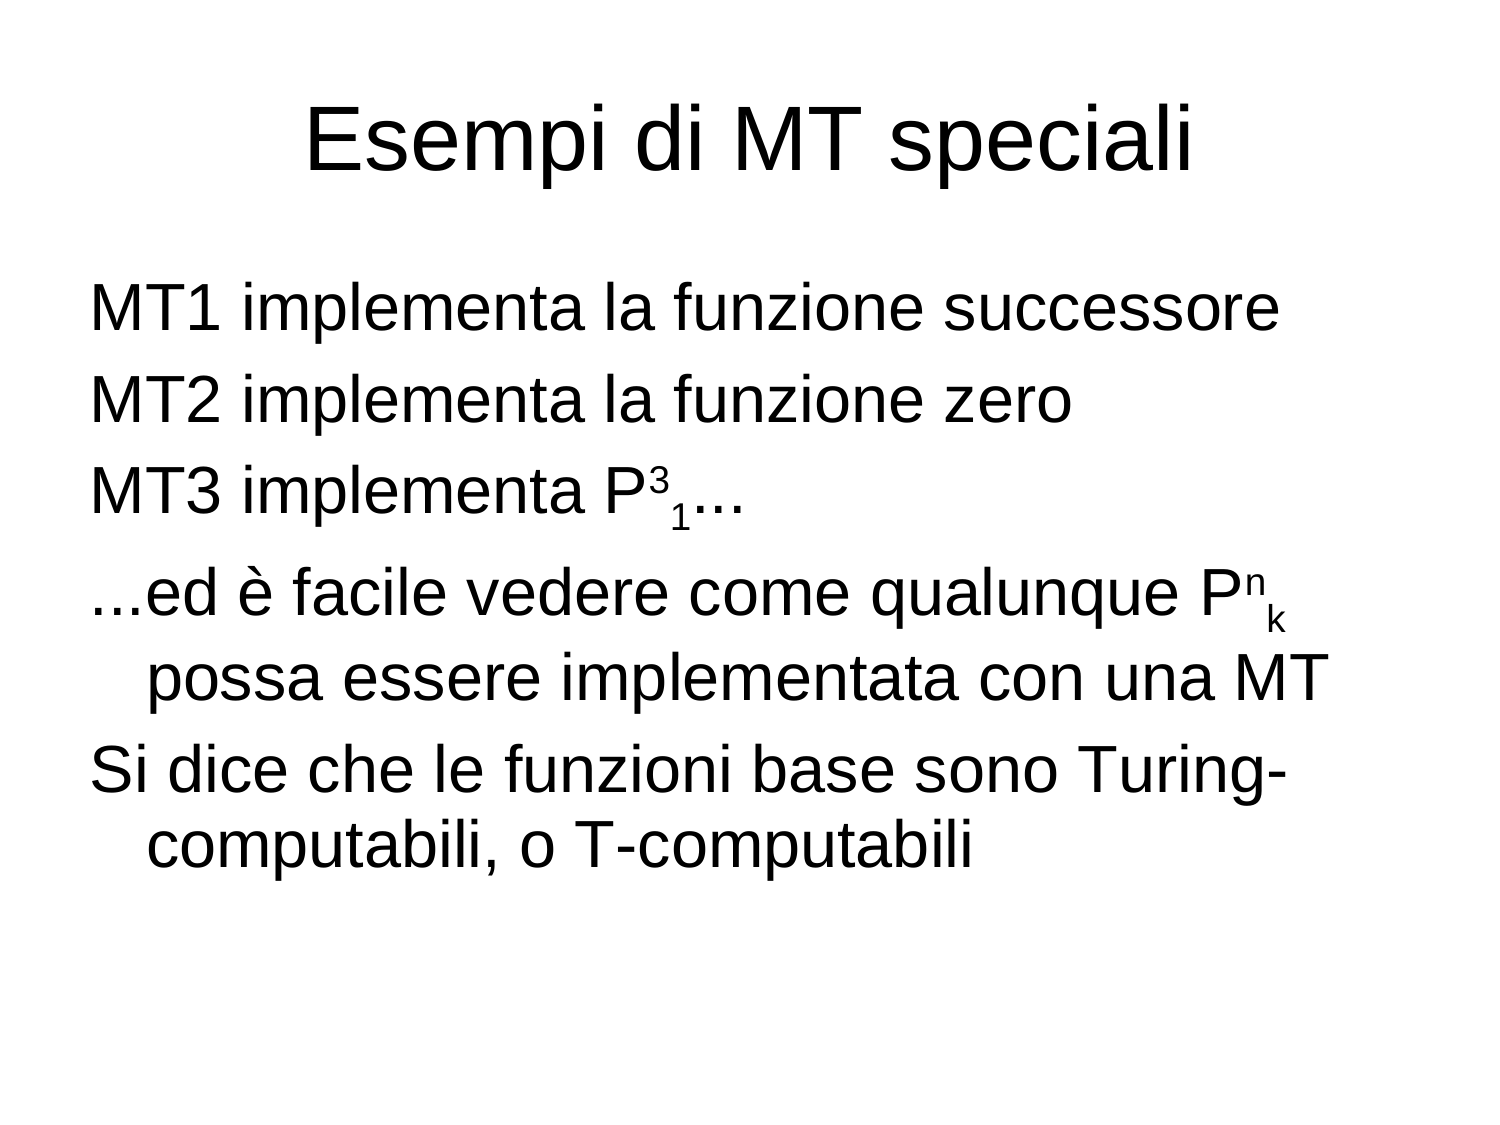

# Esempi di MT speciali
MT1 implementa la funzione successore
MT2 implementa la funzione zero
MT3 implementa P31...
...ed è facile vedere come qualunque Pnk possa essere implementata con una MT
Si dice che le funzioni base sono Turing-computabili, o T-computabili